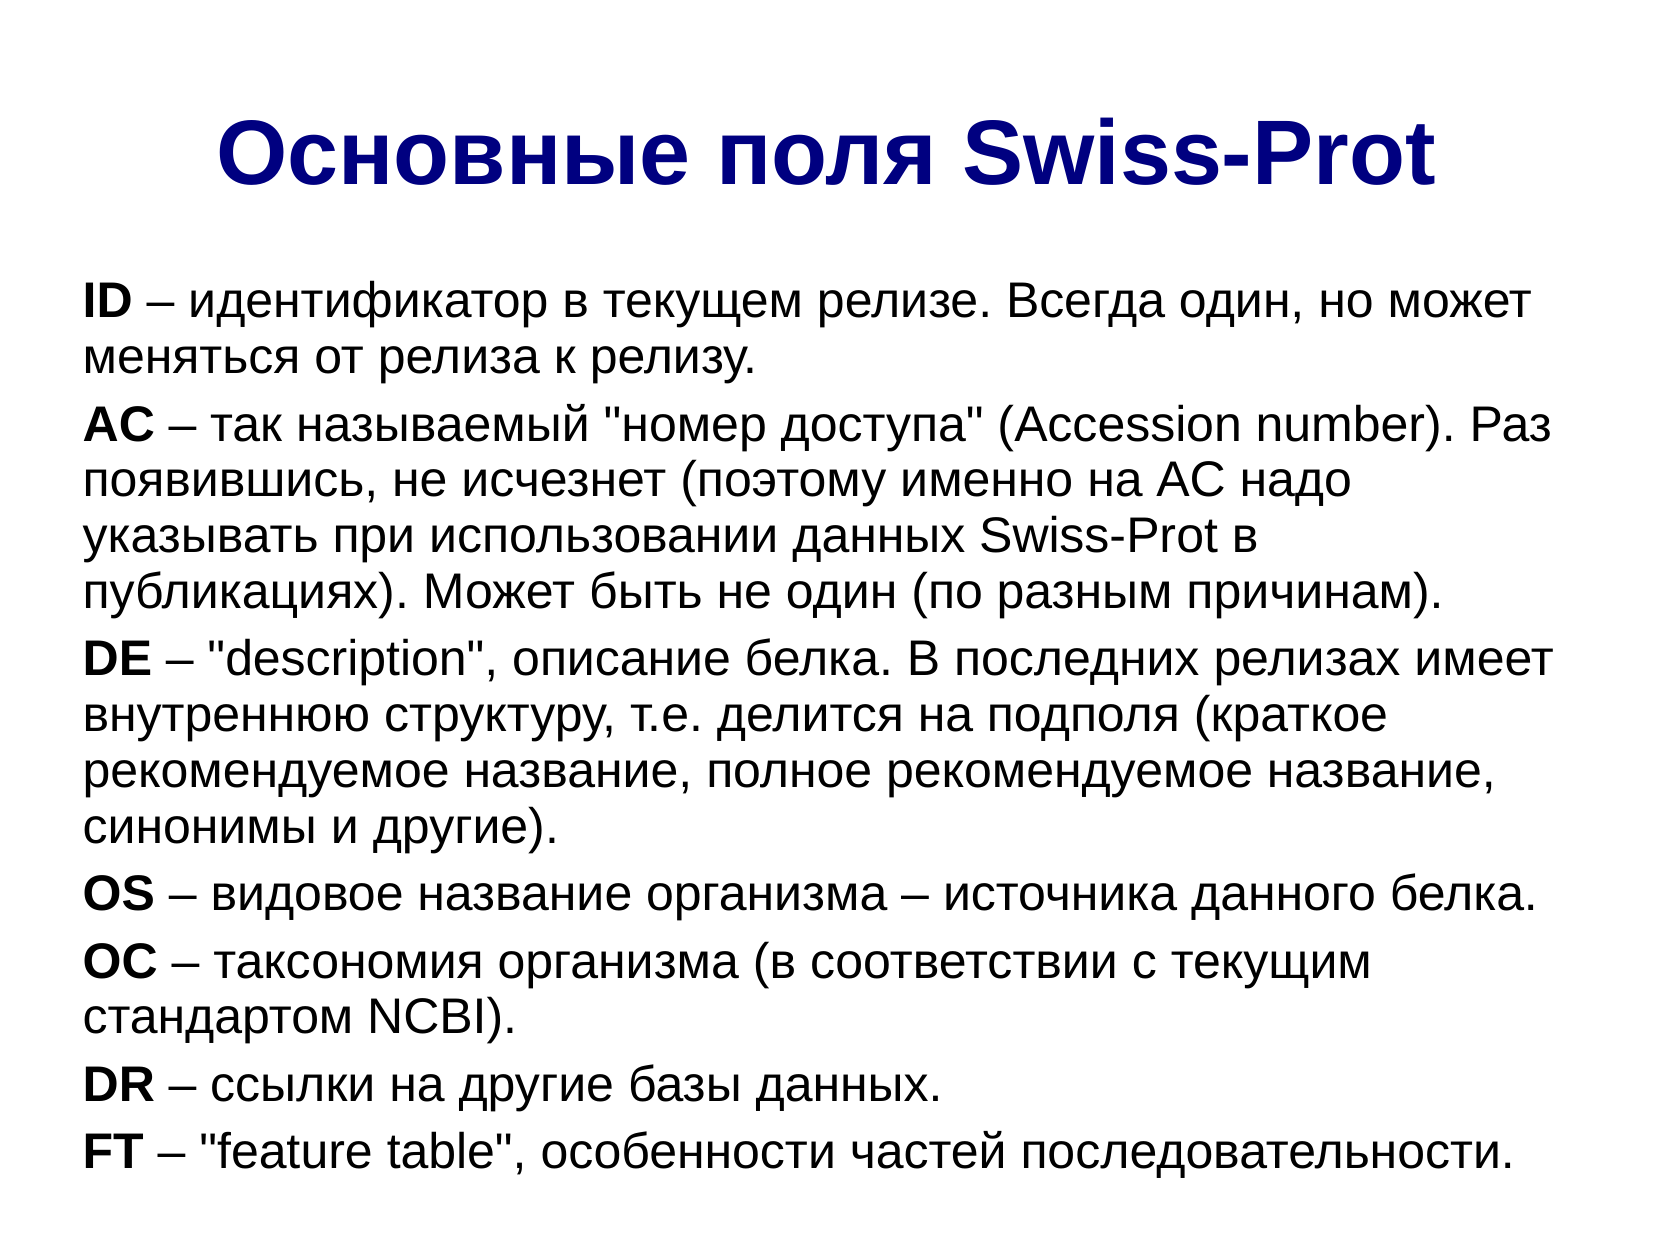

# Основные поля Swiss-Prot
ID – идентификатор в текущем релизе. Всегда один, но может меняться от релиза к релизу.
AC – так называемый "номер доступа" (Accession number). Раз появившись, не исчезнет (поэтому именно на AC надо указывать при использовании данных Swiss-Prot в публикациях). Может быть не один (по разным причинам).
DE – "description", описание белка. В последних релизах имеет внутреннюю структуру, т.е. делится на подполя (краткое рекомендуемое название, полное рекомендуемое название, синонимы и другие).
OS – видовое название организма – источника данного белка.
OC – таксономия организма (в соответствии с текущим стандартом NCBI).
DR – ссылки на другие базы данных.
FT – "feature table", особенности частей последовательности.